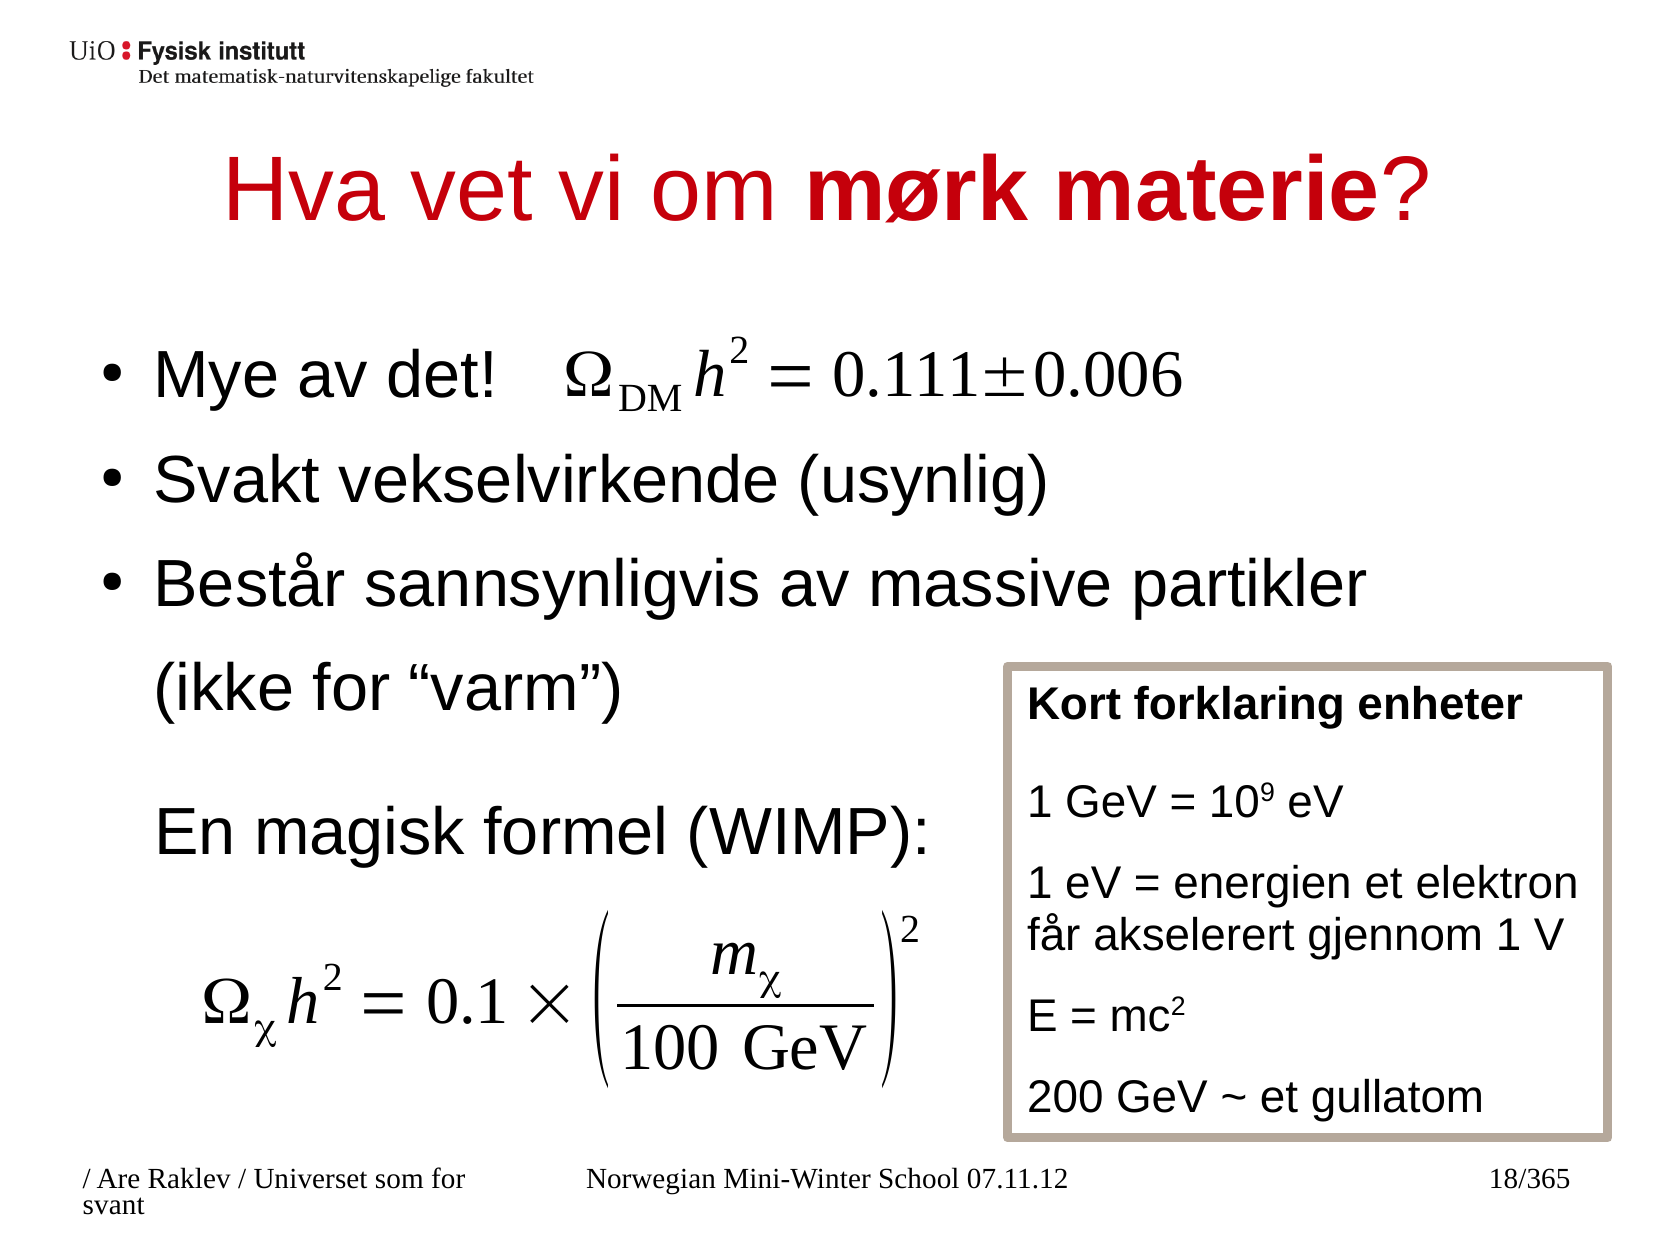

# Hva vet vi om mørk materie?
Mye av det!
Svakt vekselvirkende (usynlig)
Består sannsynligvis av massive partikler
(ikke for “varm”)
Kort forklaring enheter
1 GeV = 109 eV
1 eV = energien et elektron får akselerert gjennom 1 V
E = mc2
200 GeV ~ et gullatom
En magisk formel (WIMP):
/ Are Raklev / Universet som forsvant
Norwegian Mini-Winter School 07.11.12
18